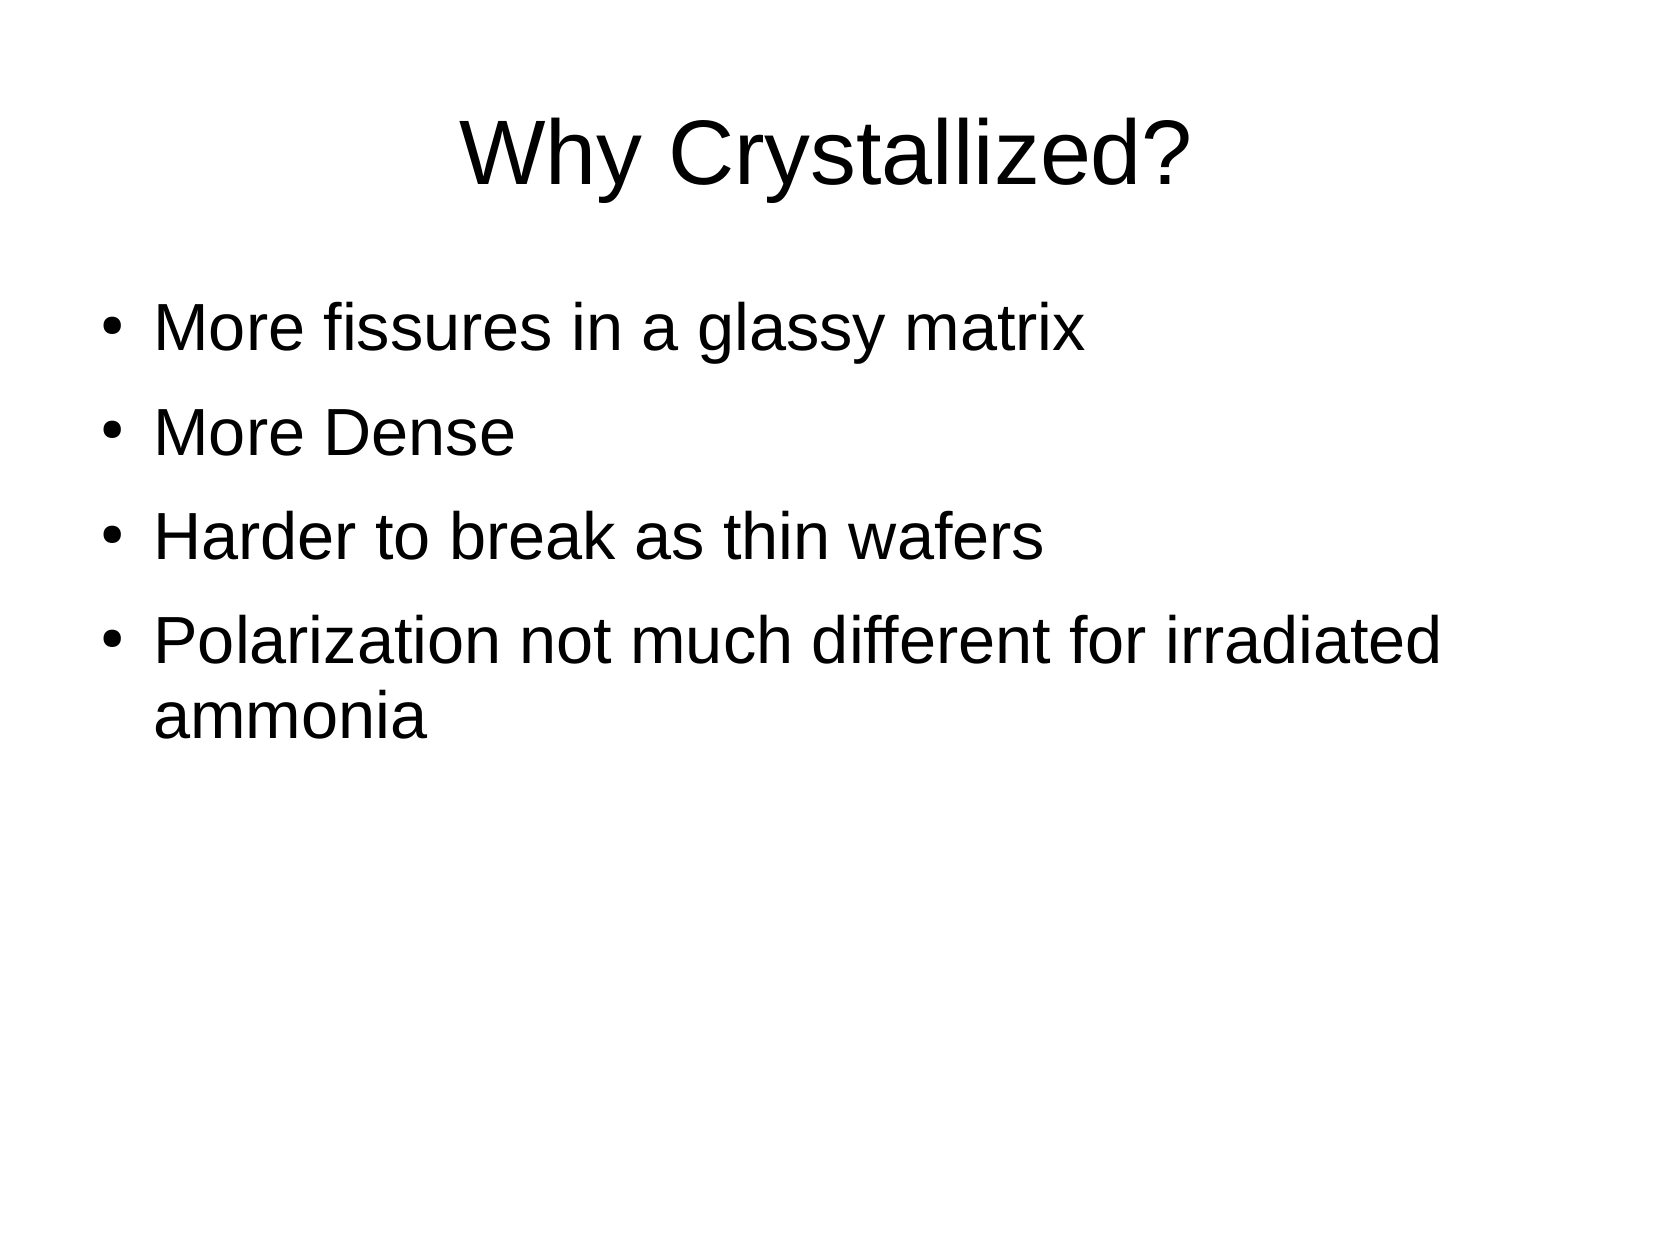

# Why Crystallized?
More fissures in a glassy matrix
More Dense
Harder to break as thin wafers
Polarization not much different for irradiated ammonia